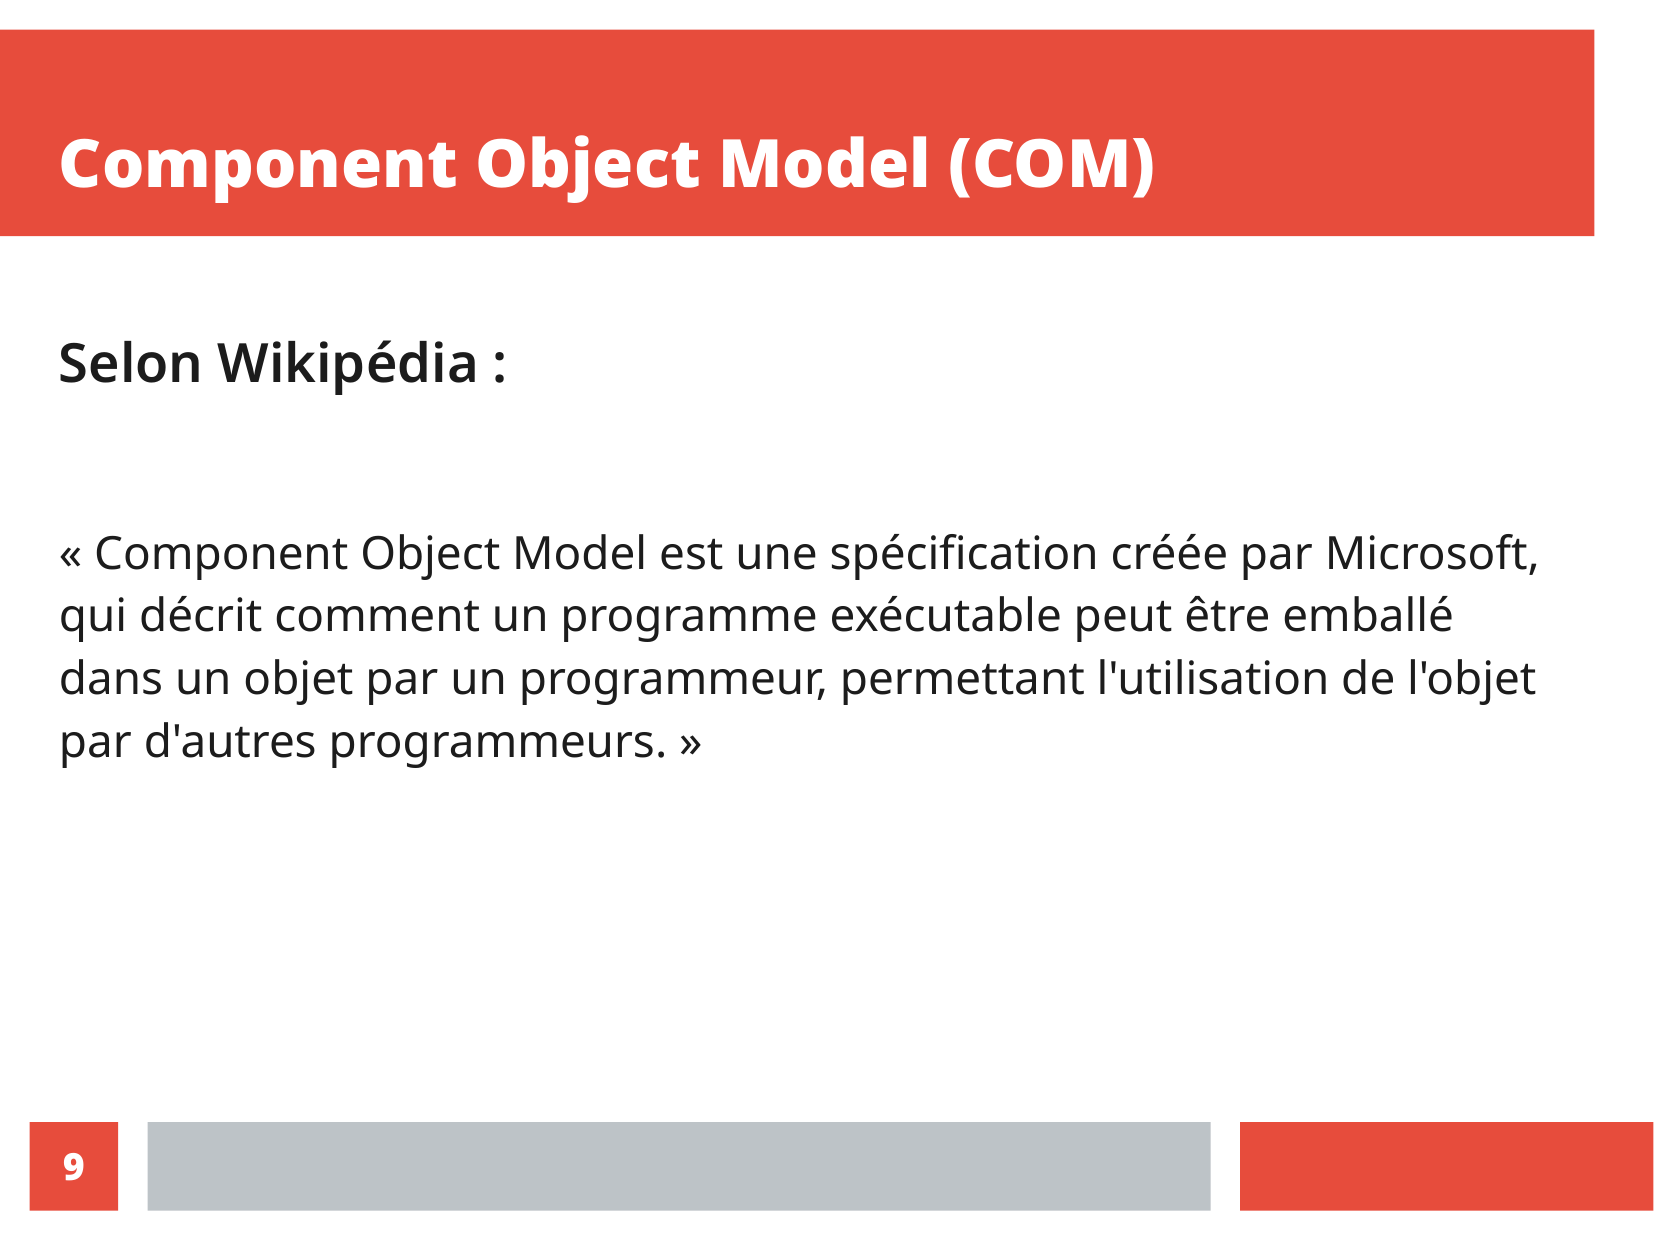

# Component Object Model (COM)
Selon Wikipédia :
« Component Object Model est une spécification créée par Microsoft, qui décrit comment un programme exécutable peut être emballé dans un objet par un programmeur, permettant l'utilisation de l'objet par d'autres programmeurs. »
9